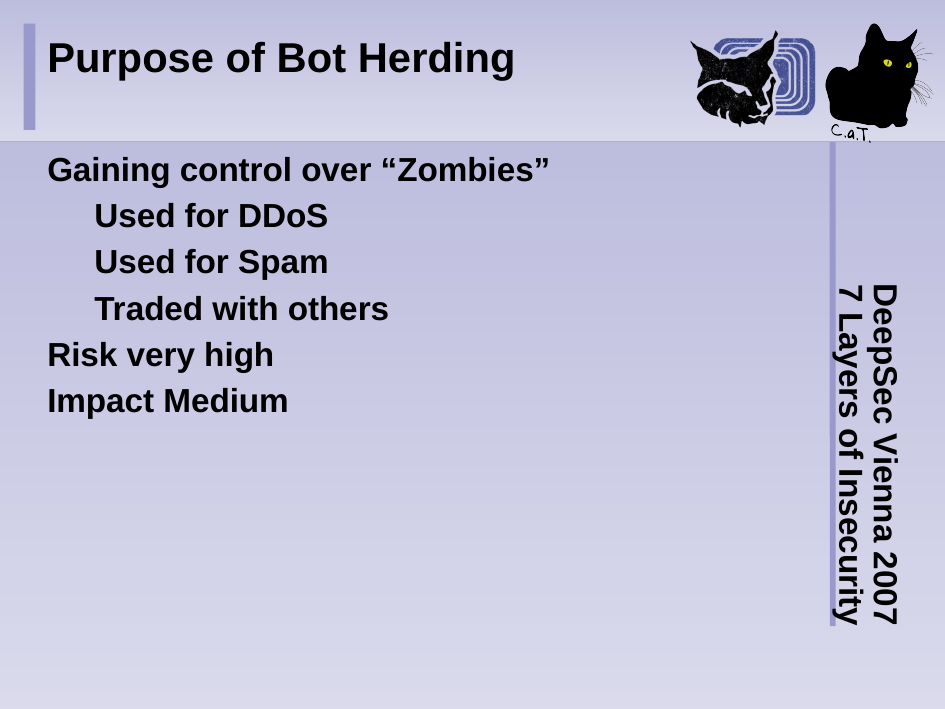

# Purpose of Bot Herding
Gaining control over “Zombies”
Used for DDoS
Used for Spam
Traded with others
Risk very high
Impact Medium